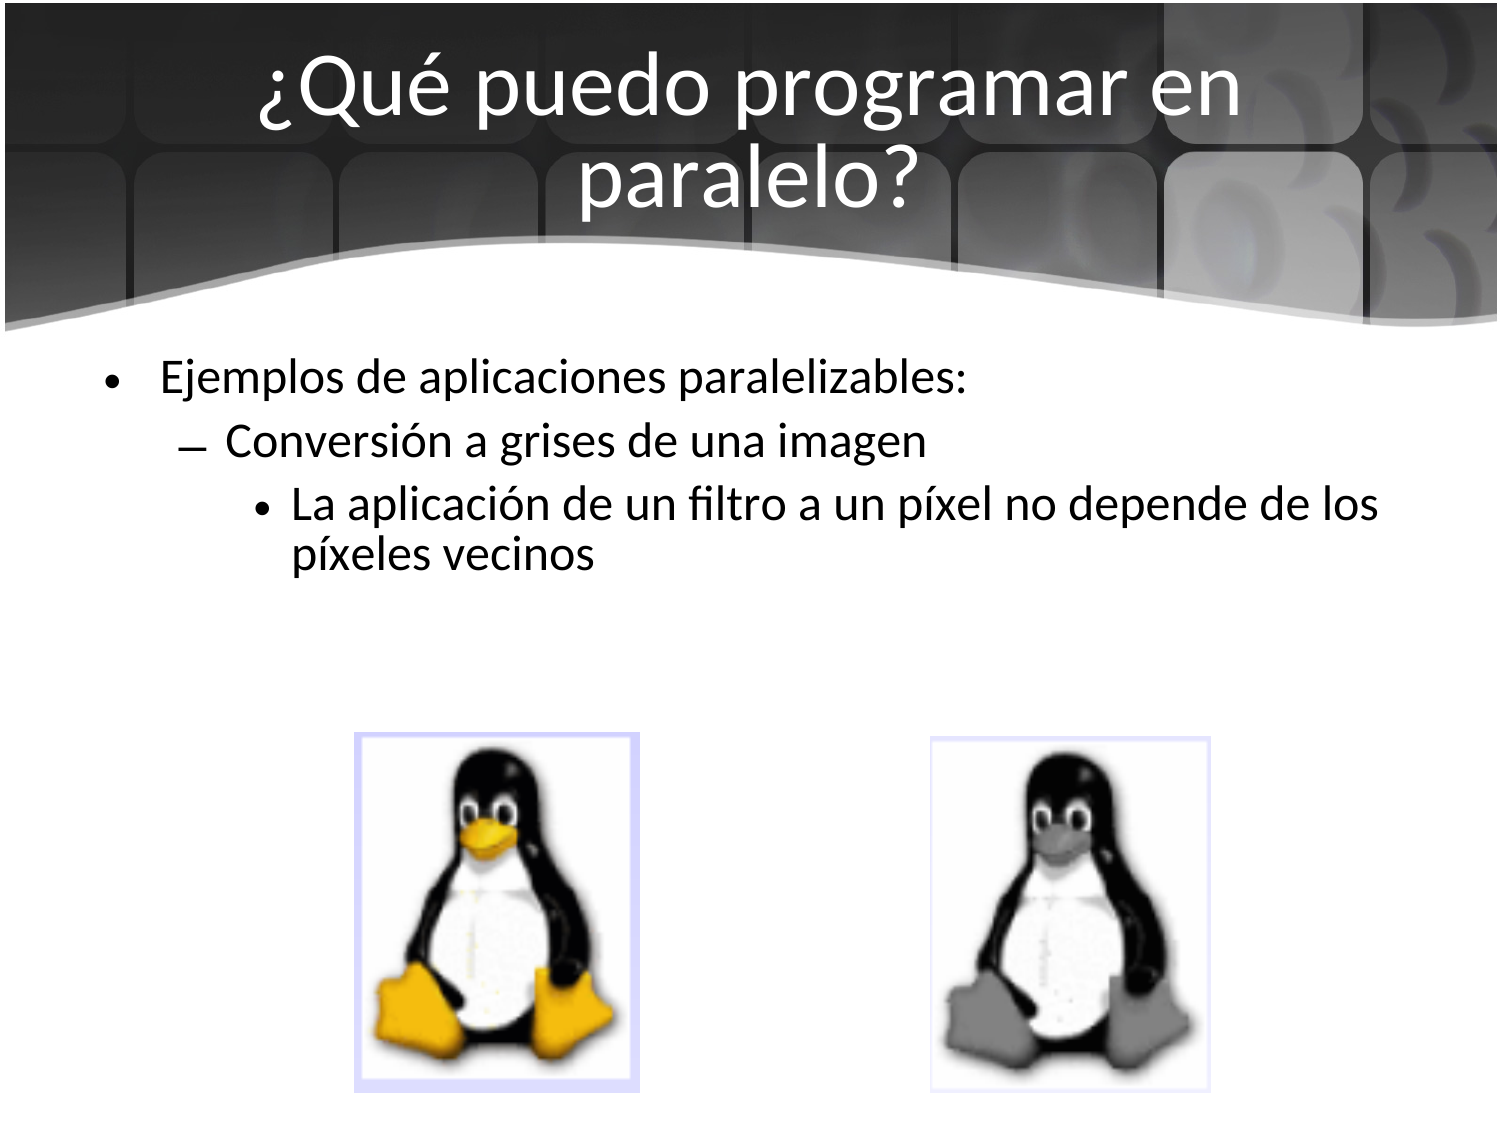

# ¿Qué puedo programar en paralelo?
Ejemplos de aplicaciones paralelizables:
Conversión a grises de una imagen
La aplicación de un filtro a un píxel no depende de los píxeles vecinos